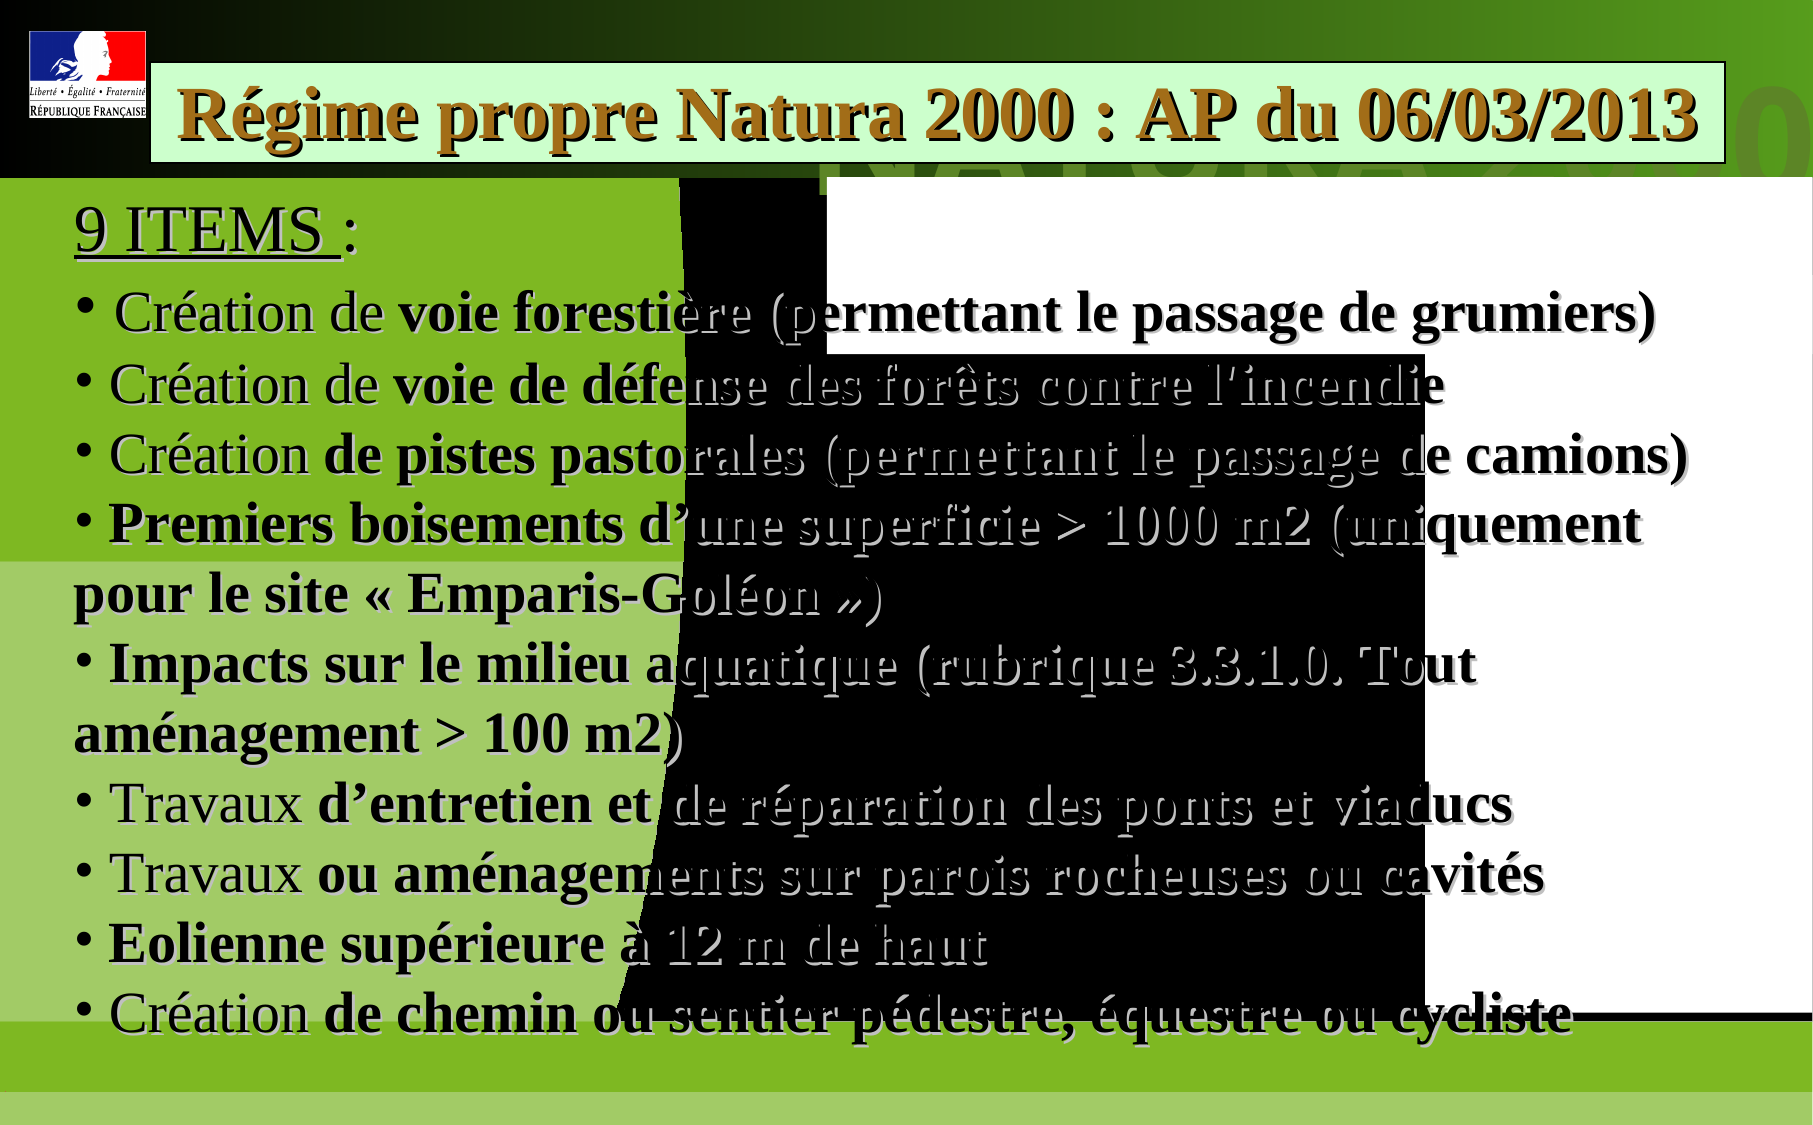

# Régime propre Natura 2000 : AP du 06/03/2013
9 ITEMS :
 Création de voie forestière (permettant le passage de grumiers)
 Création de voie de défense des forêts contre l'incendie
 Création de pistes pastorales (permettant le passage de camions)
 Premiers boisements d’une superficie > 1000 m2 (uniquement pour le site « Emparis-Goléon »)
 Impacts sur le milieu aquatique (rubrique 3.3.1.0. Tout aménagement > 100 m2)
 Travaux d’entretien et de réparation des ponts et viaducs
 Travaux ou aménagements sur parois rocheuses ou cavités
 Eolienne supérieure à 12 m de haut
 Création de chemin ou sentier pédestre, équestre ou cycliste